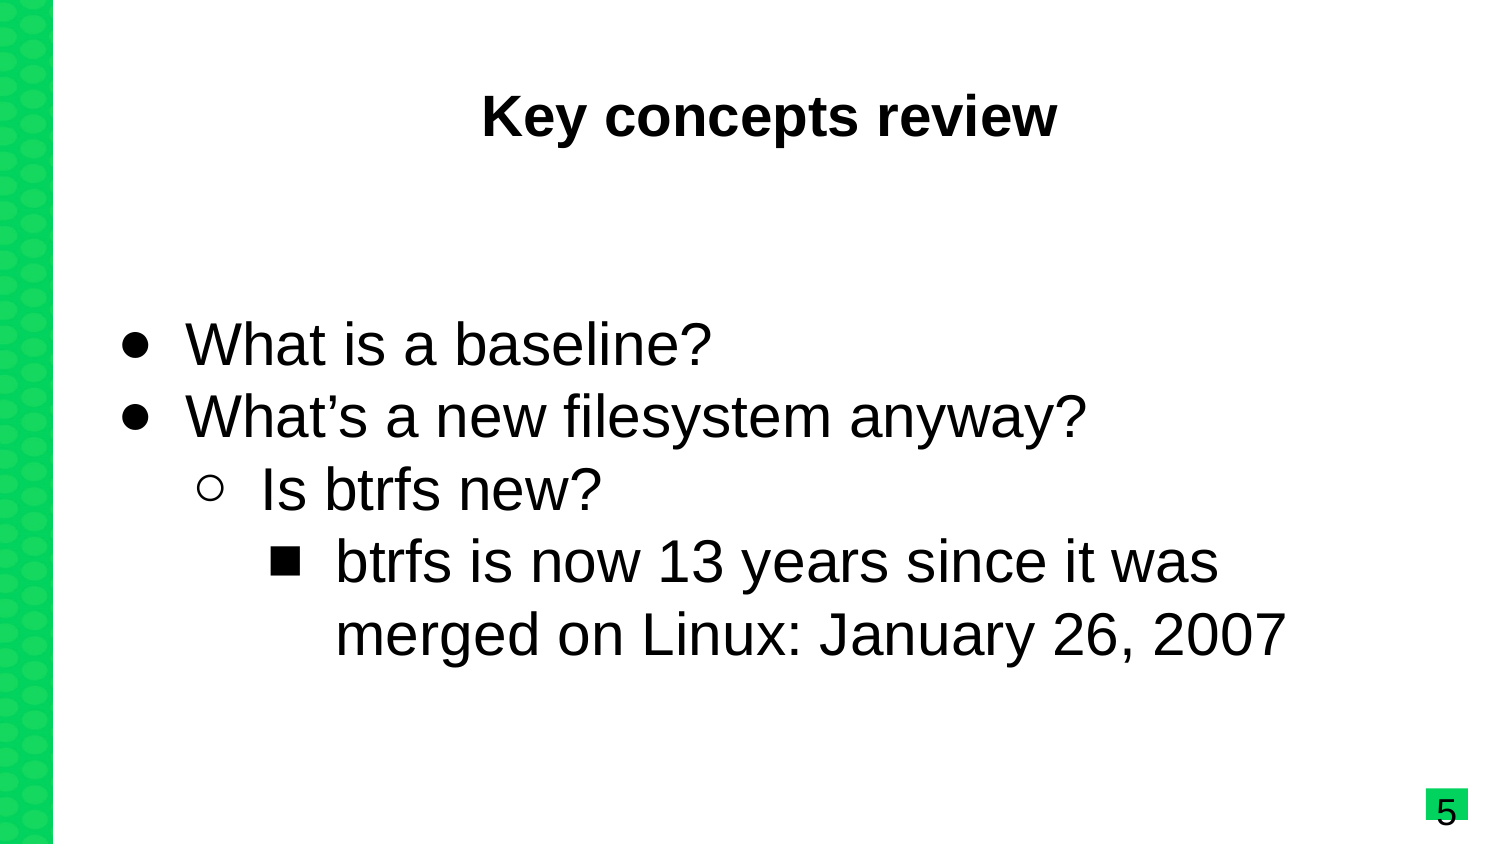

Key concepts review
What is a baseline?
What’s a new filesystem anyway?
Is btrfs new?
btrfs is now 13 years since it was merged on Linux: January 26, 2007